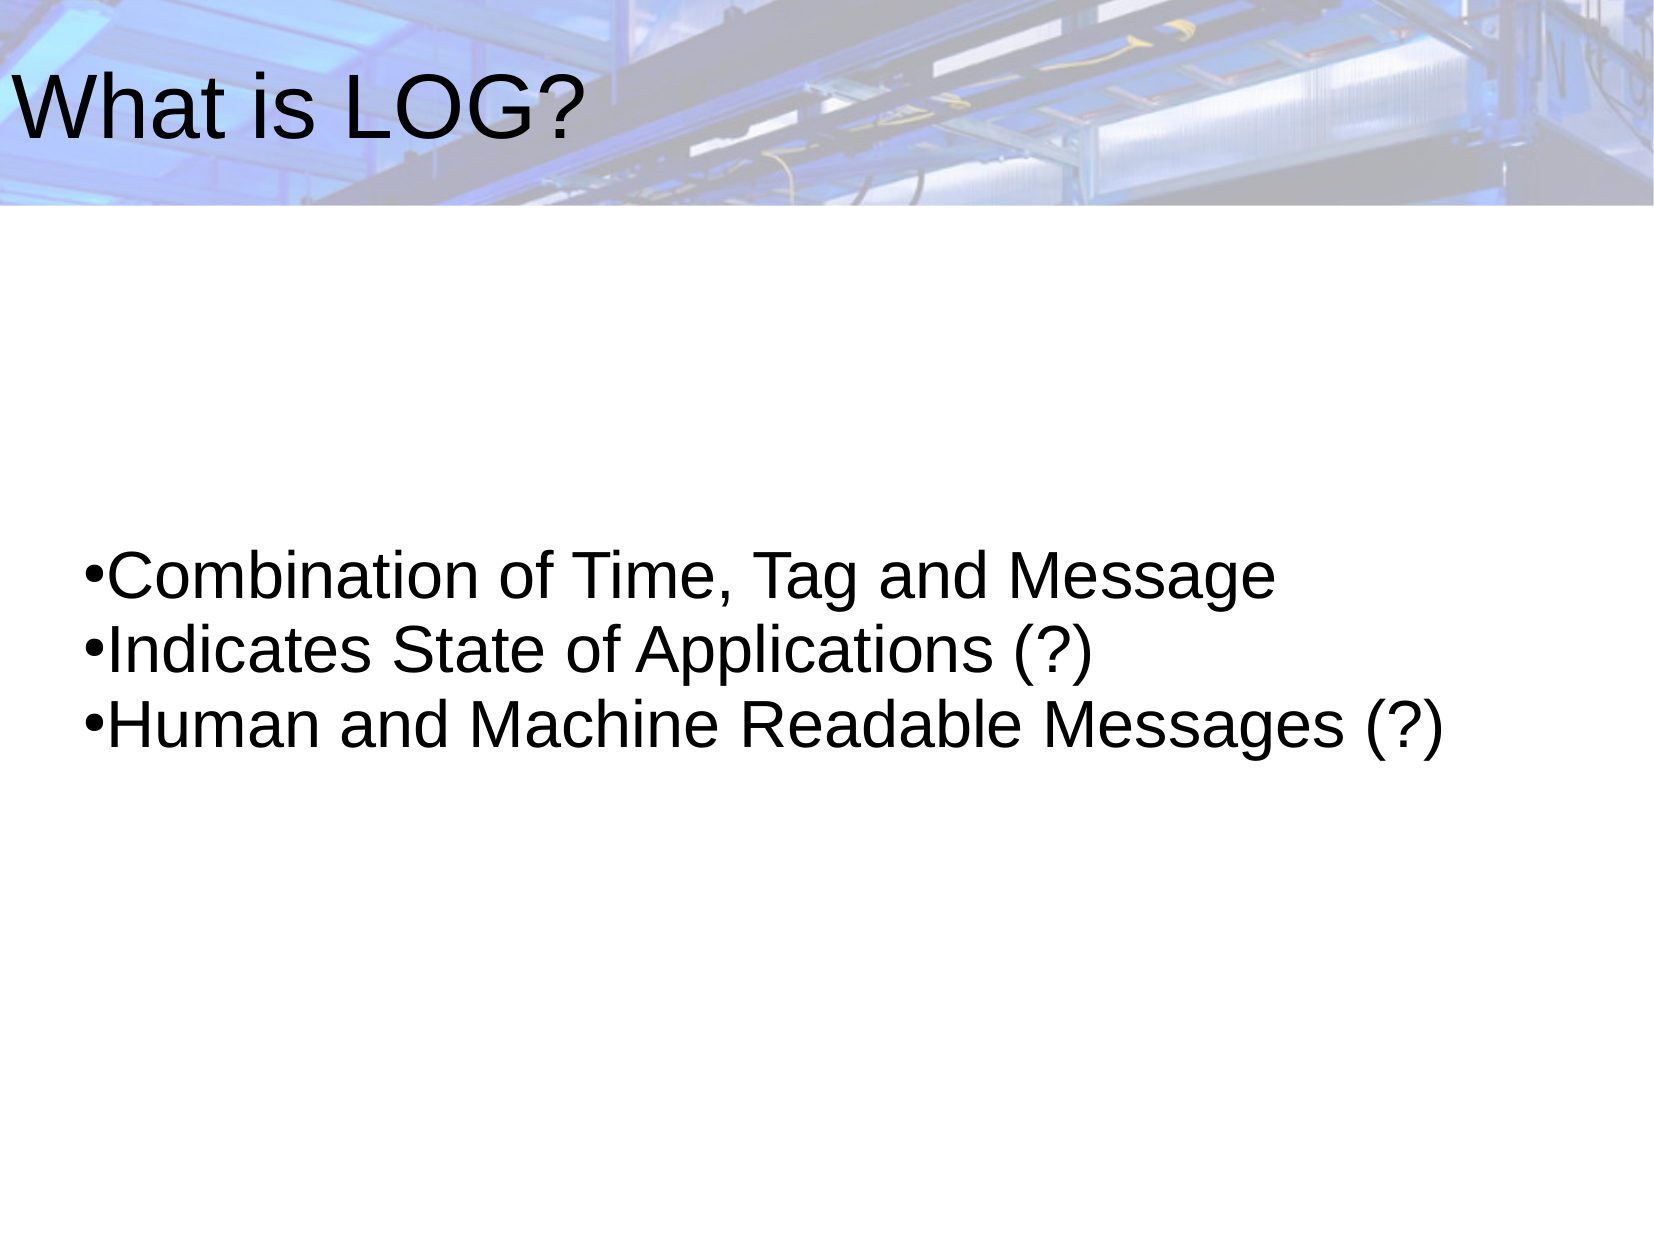

# What is LOG?
Combination of Time, Tag and Message
Indicates State of Applications (?)
Human and Machine Readable Messages (?)